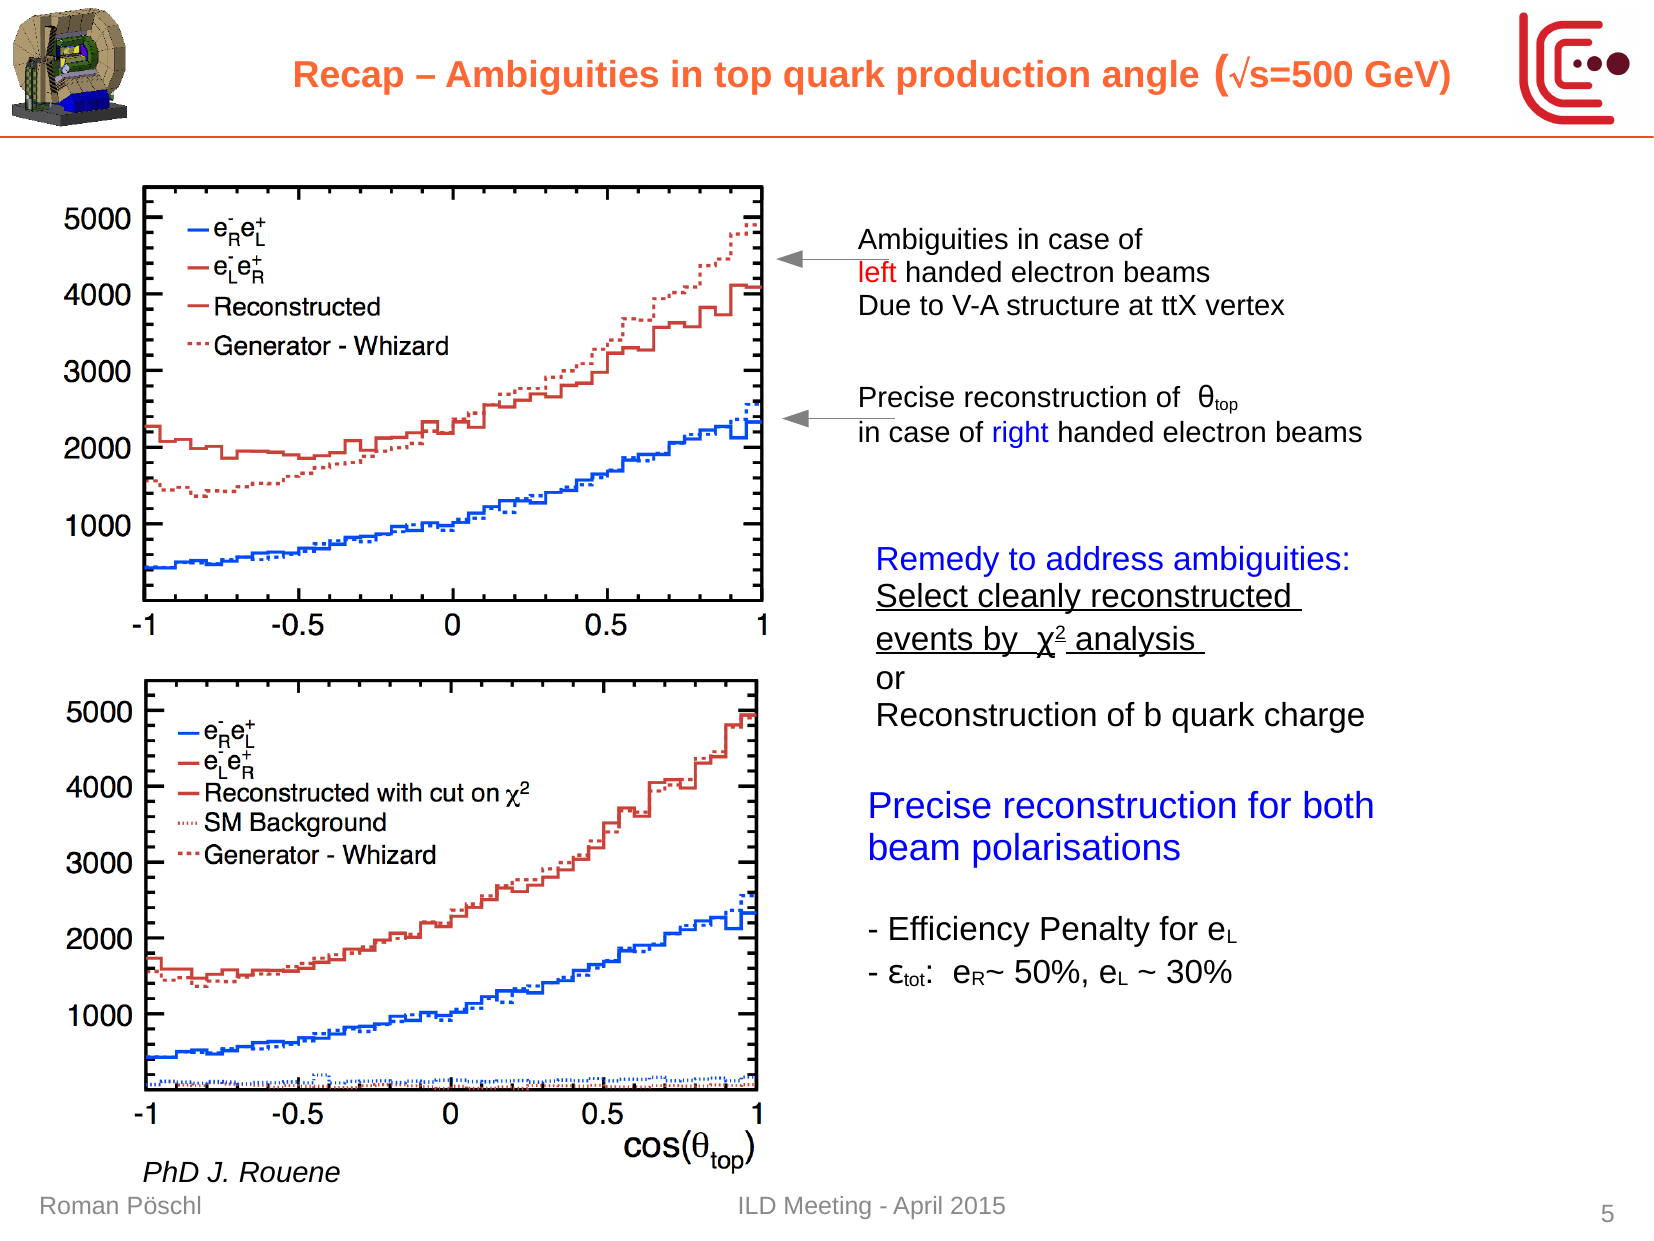

# Recap – Ambiguities in top quark production angle (√s=500 GeV)
Ambiguities in case of
left handed electron beams
Due to V-A structure at ttX vertex
Precise reconstruction of θtop
in case of right handed electron beams
Remedy to address ambiguities:
Select cleanly reconstructed
events by χ2 analysis
or
Reconstruction of b quark charge
Precise reconstruction for both
beam polarisations
- Efficiency Penalty for eL
- εtot: eR~ 50%, eL ~ 30%
PhD J. Rouene